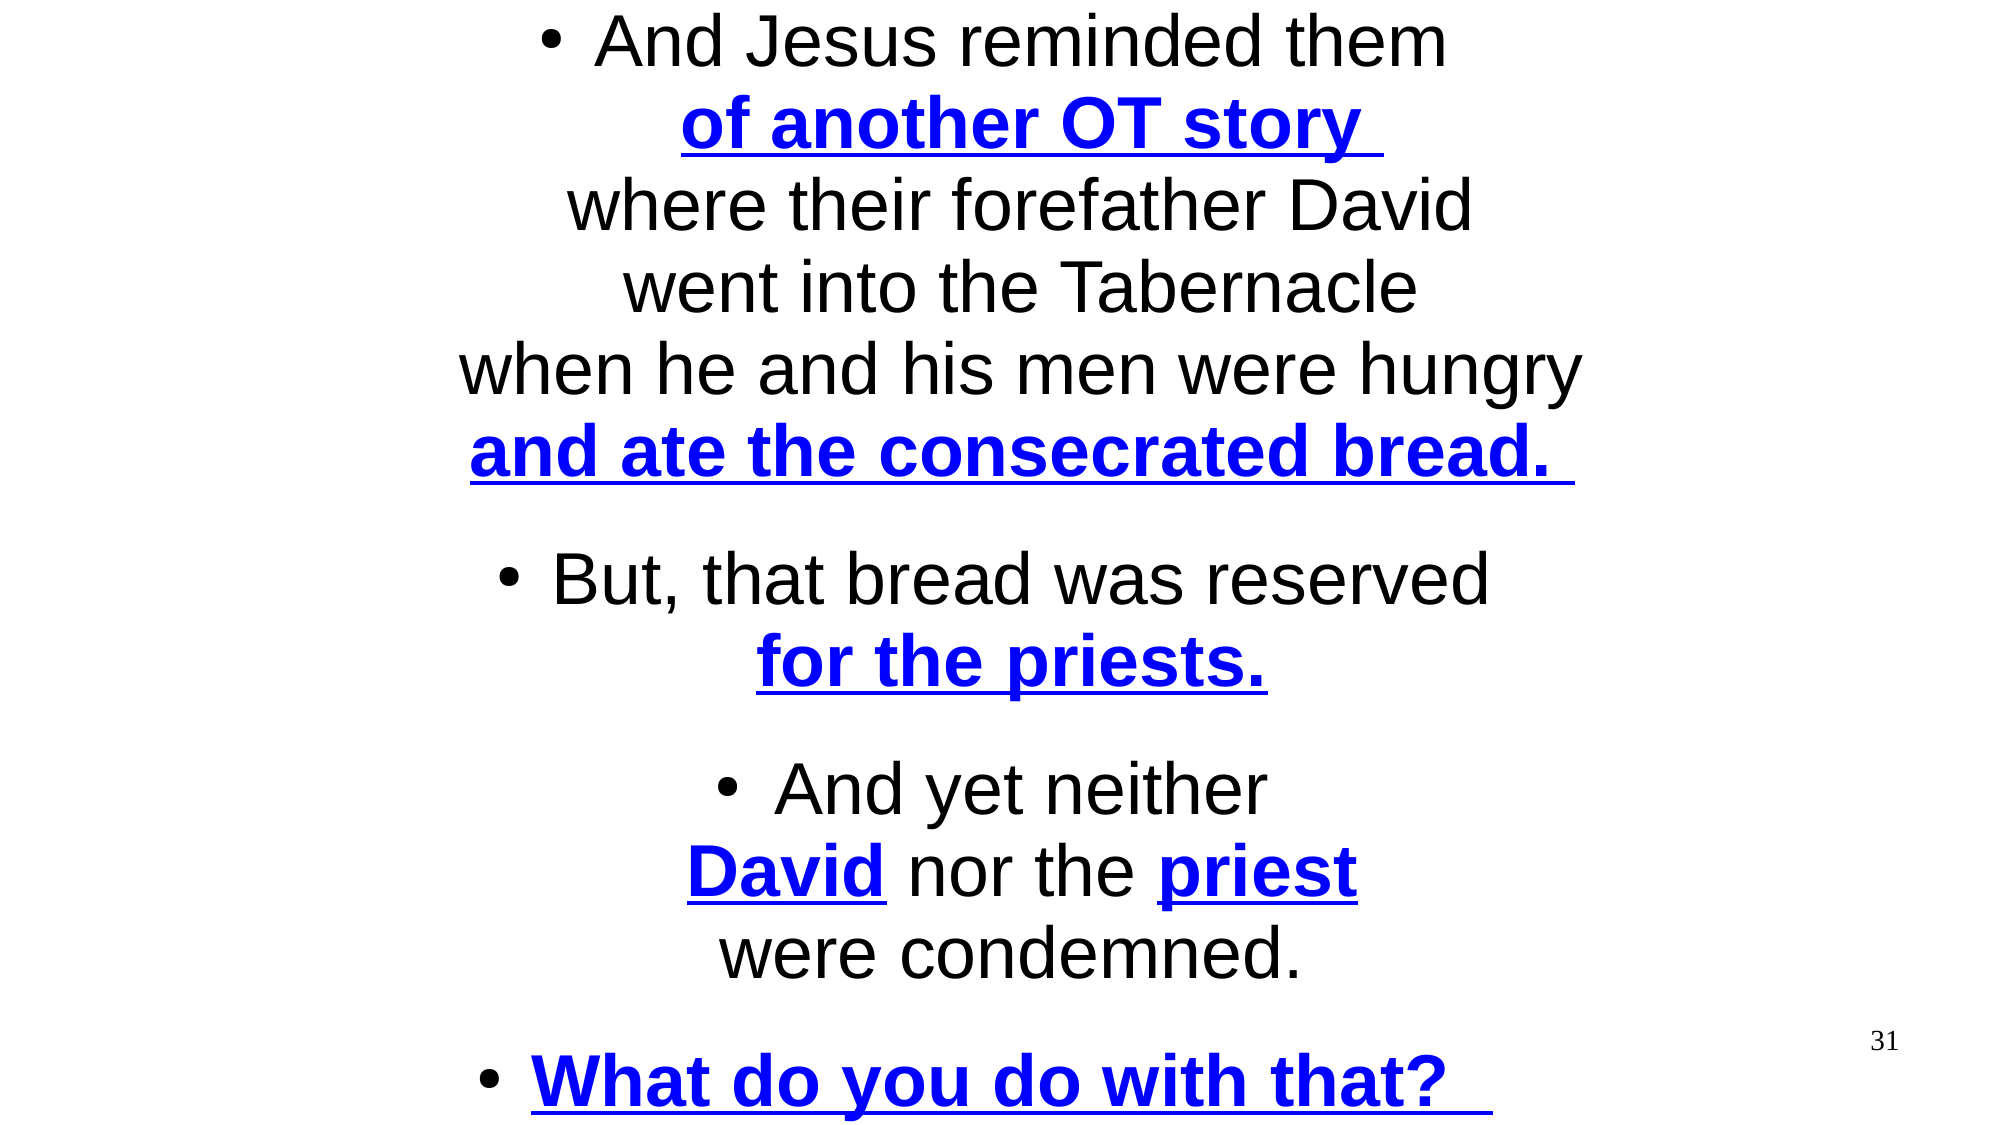

# And Jesus reminded them of another OT story where their forefather David went into the Tabernacle when he and his men were hungry and ate the consecrated bread.
But, that bread was reserved
for the priests.
And yet neither
David nor the priest
were condemned.
What do you do with that?
31